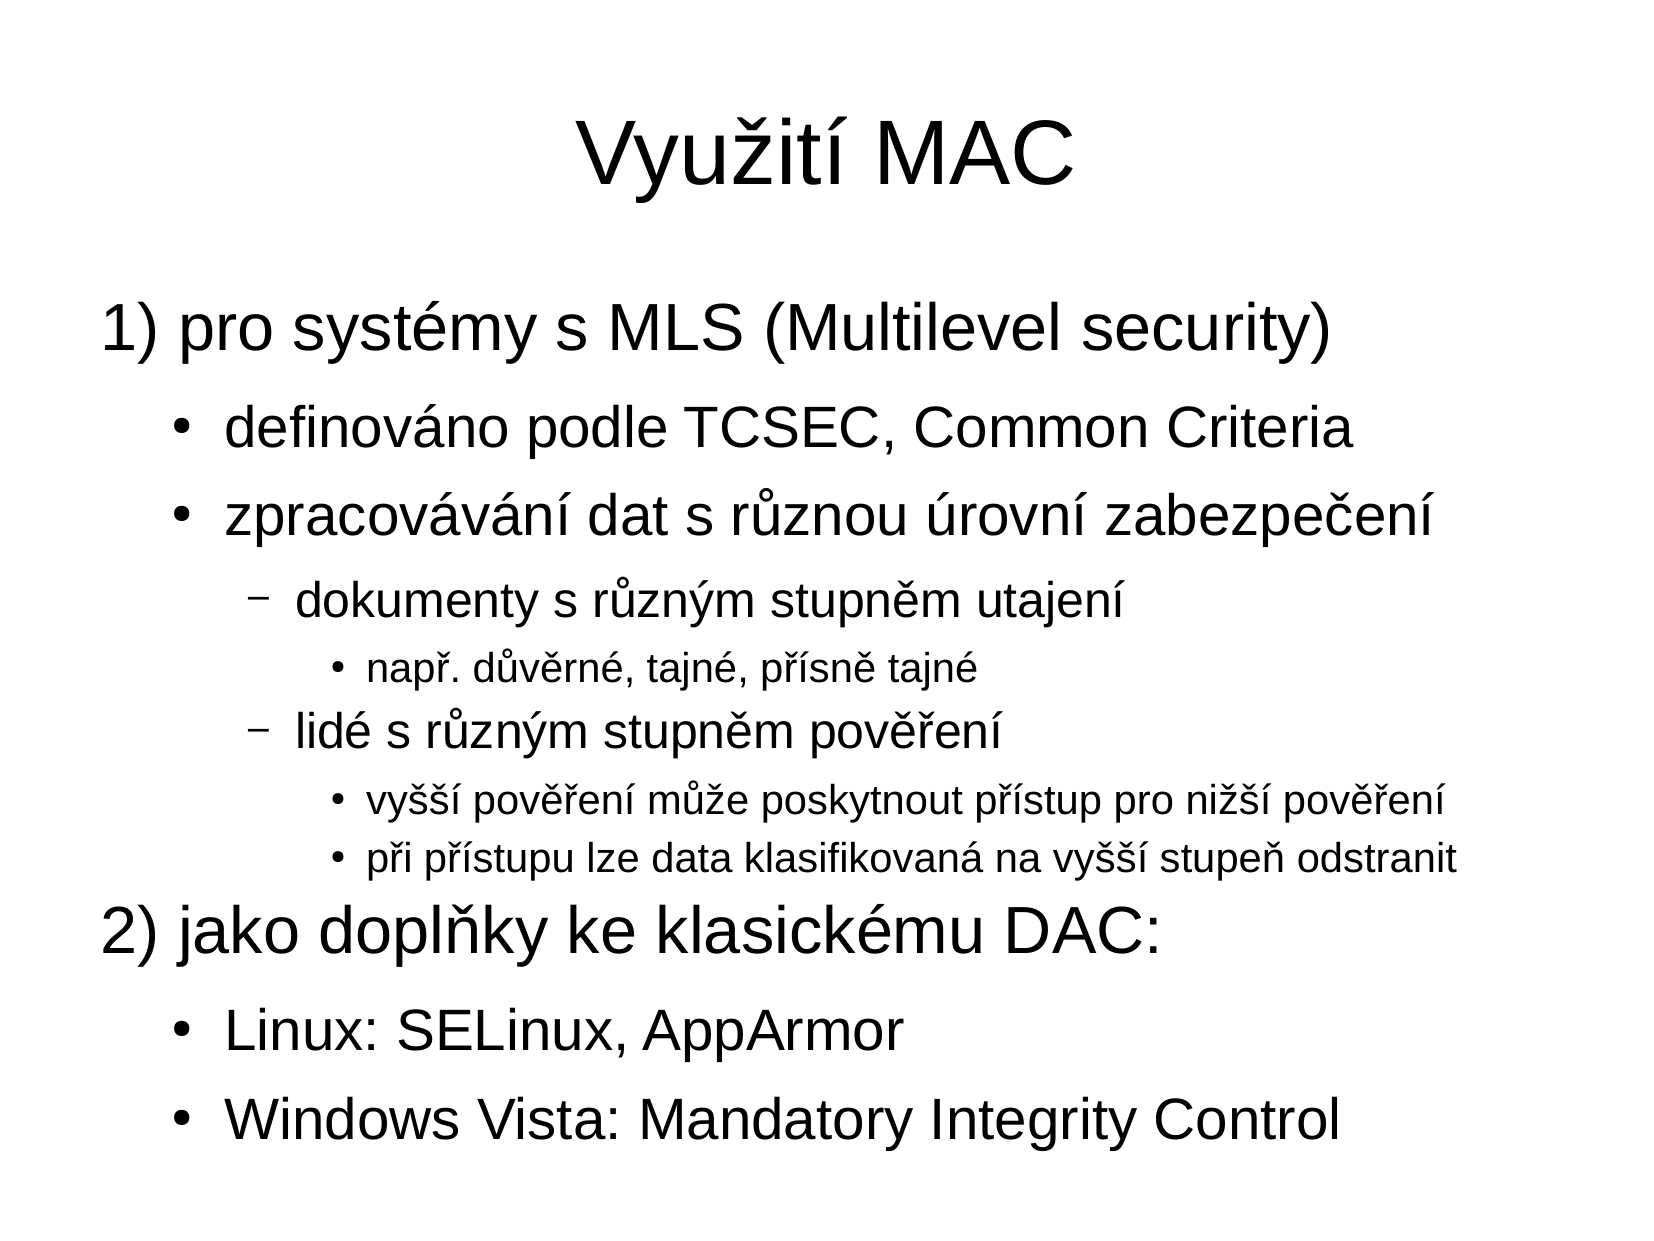

# Využití MAC
 pro systémy s MLS (Multilevel security)
definováno podle TCSEC, Common Criteria
zpracovávání dat s různou úrovní zabezpečení
dokumenty s různým stupněm utajení
např. důvěrné, tajné, přísně tajné
lidé s různým stupněm pověření
vyšší pověření může poskytnout přístup pro nižší pověření
při přístupu lze data klasifikovaná na vyšší stupeň odstranit
 jako doplňky ke klasickému DAC:
Linux: SELinux, AppArmor
Windows Vista: Mandatory Integrity Control